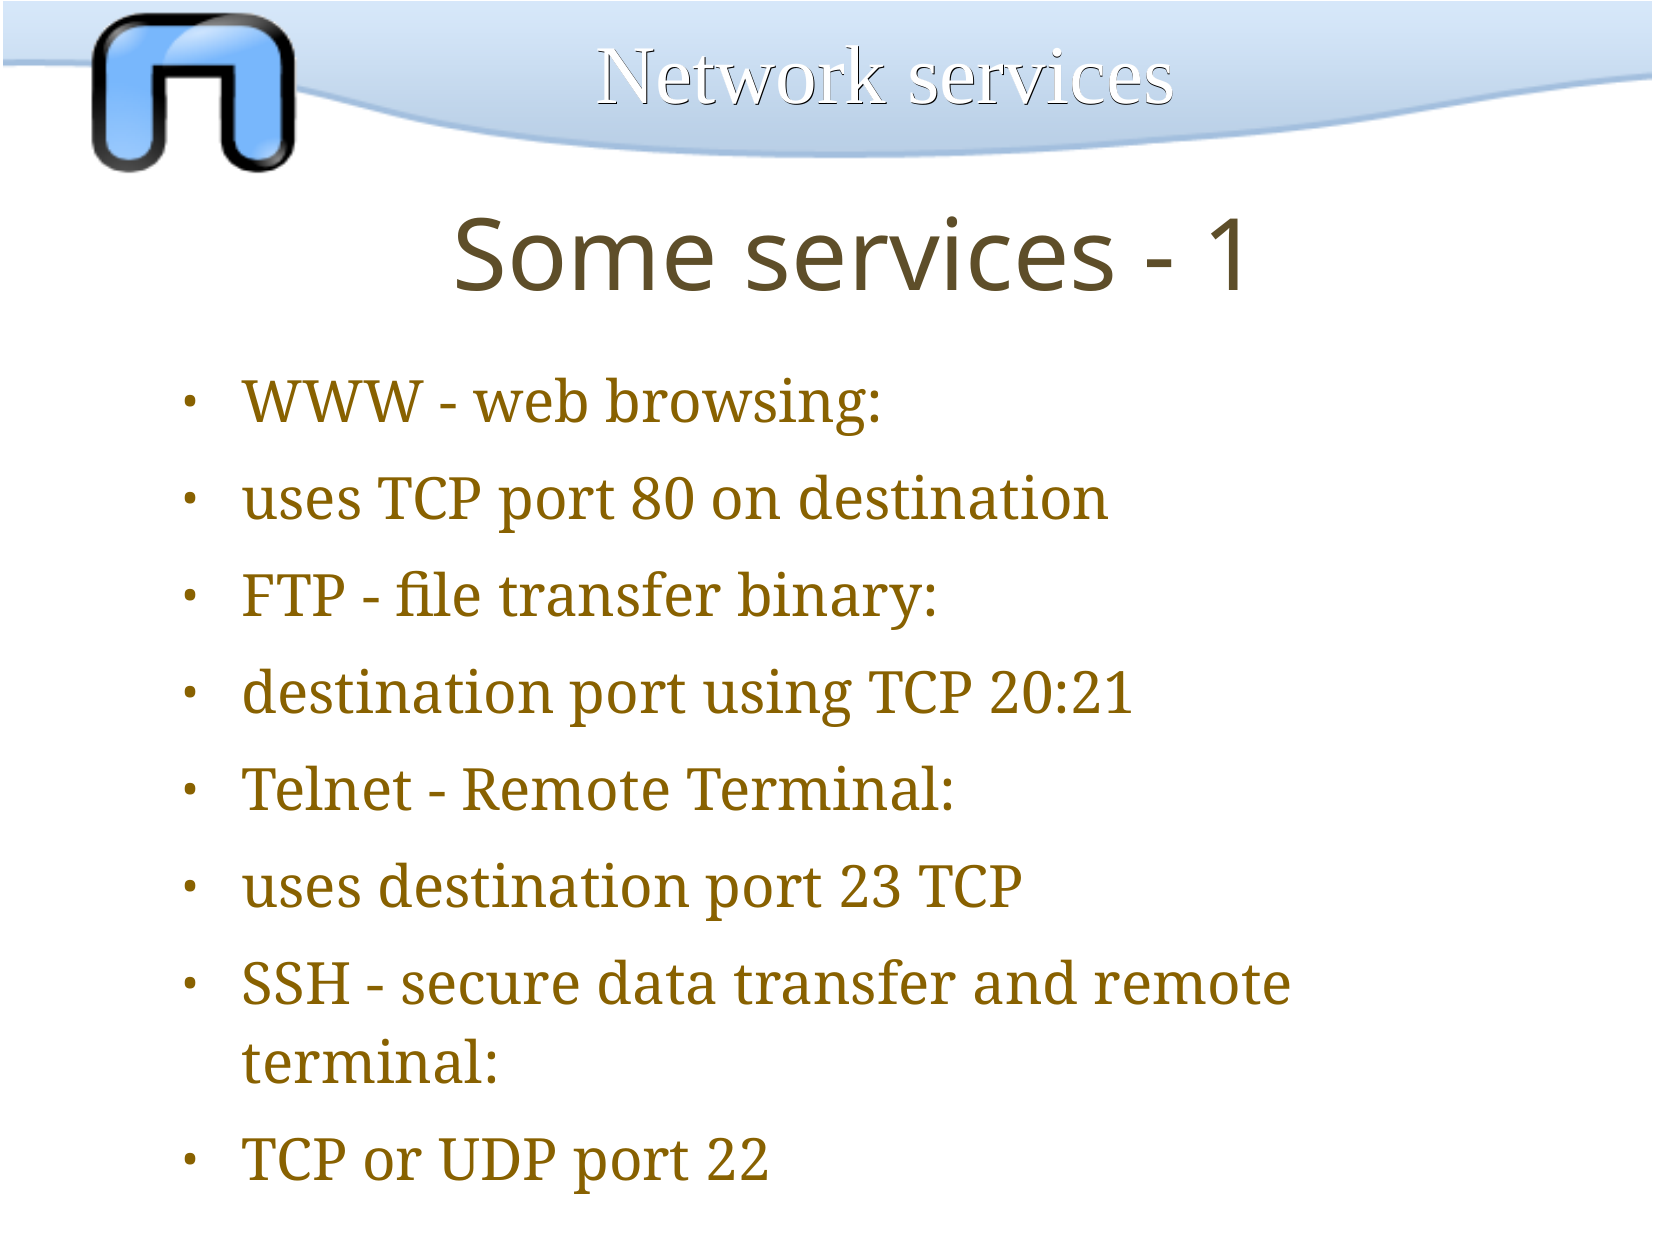

Network services
# Some services - 1
WWW - web browsing:
uses TCP port 80 on destination
FTP - file transfer binary:
destination port using TCP 20:21
Telnet - Remote Terminal:
uses destination port 23 TCP
SSH - secure data transfer and remote terminal:
TCP or UDP port 22
...